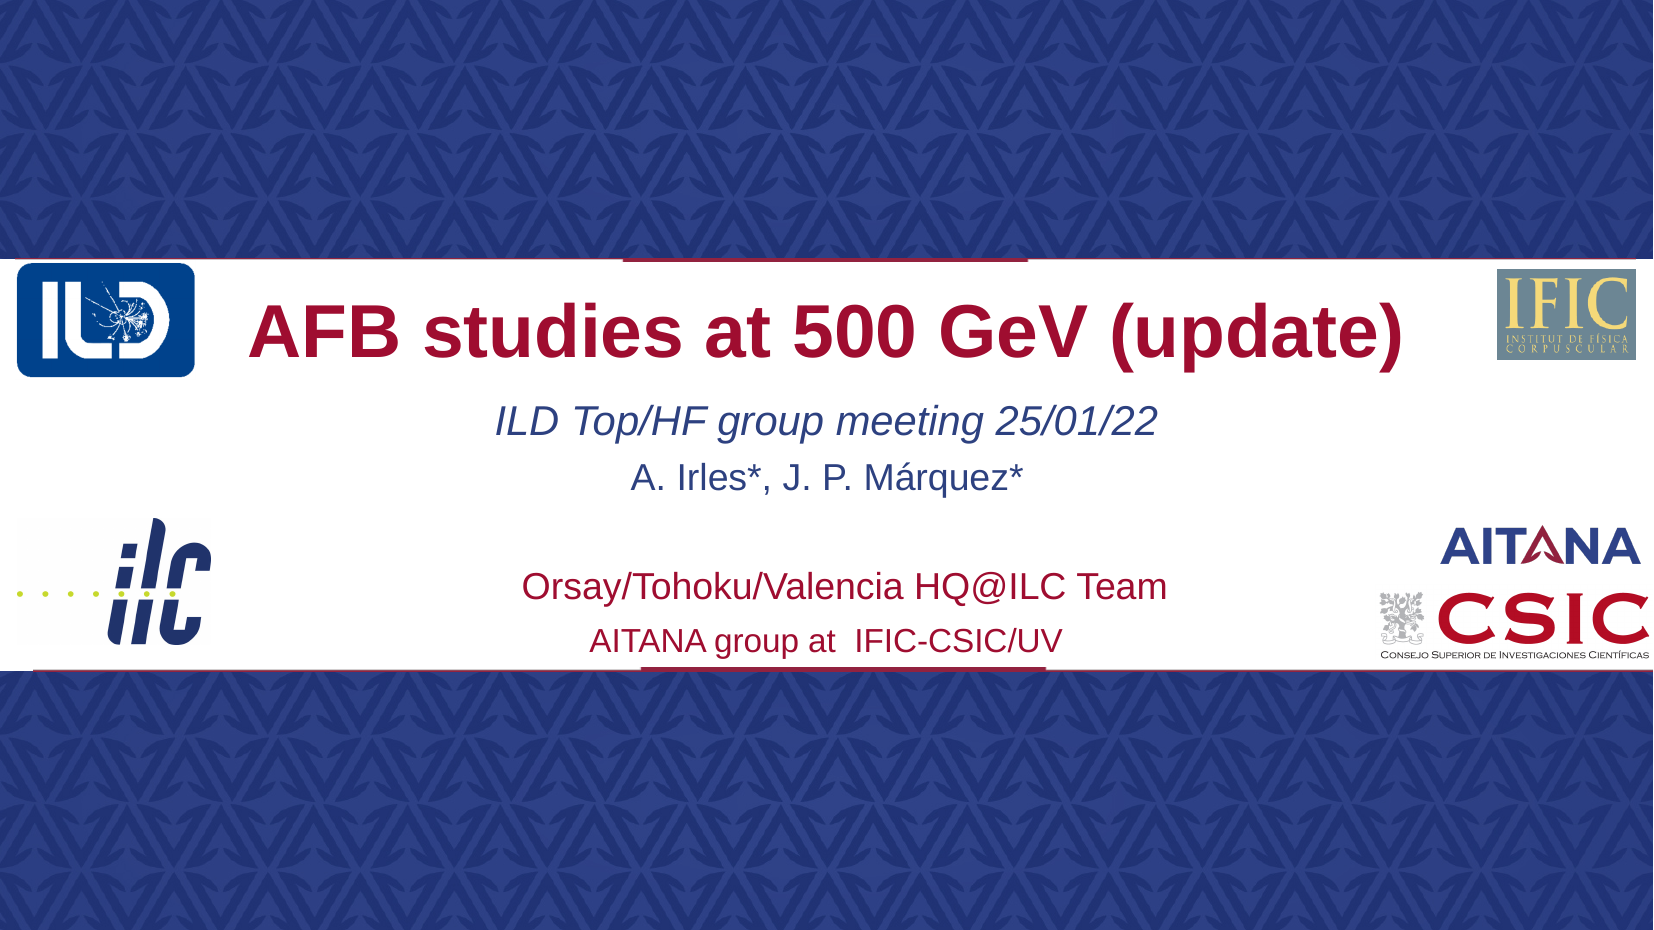

AFB studies at 500 GeV (update)
ILD Top/HF group meeting 25/01/22
A. Irles*, J. P. Márquez*
Orsay/Tohoku/Valencia HQ@ILC Team
AITANA group at IFIC-CSIC/UV
1